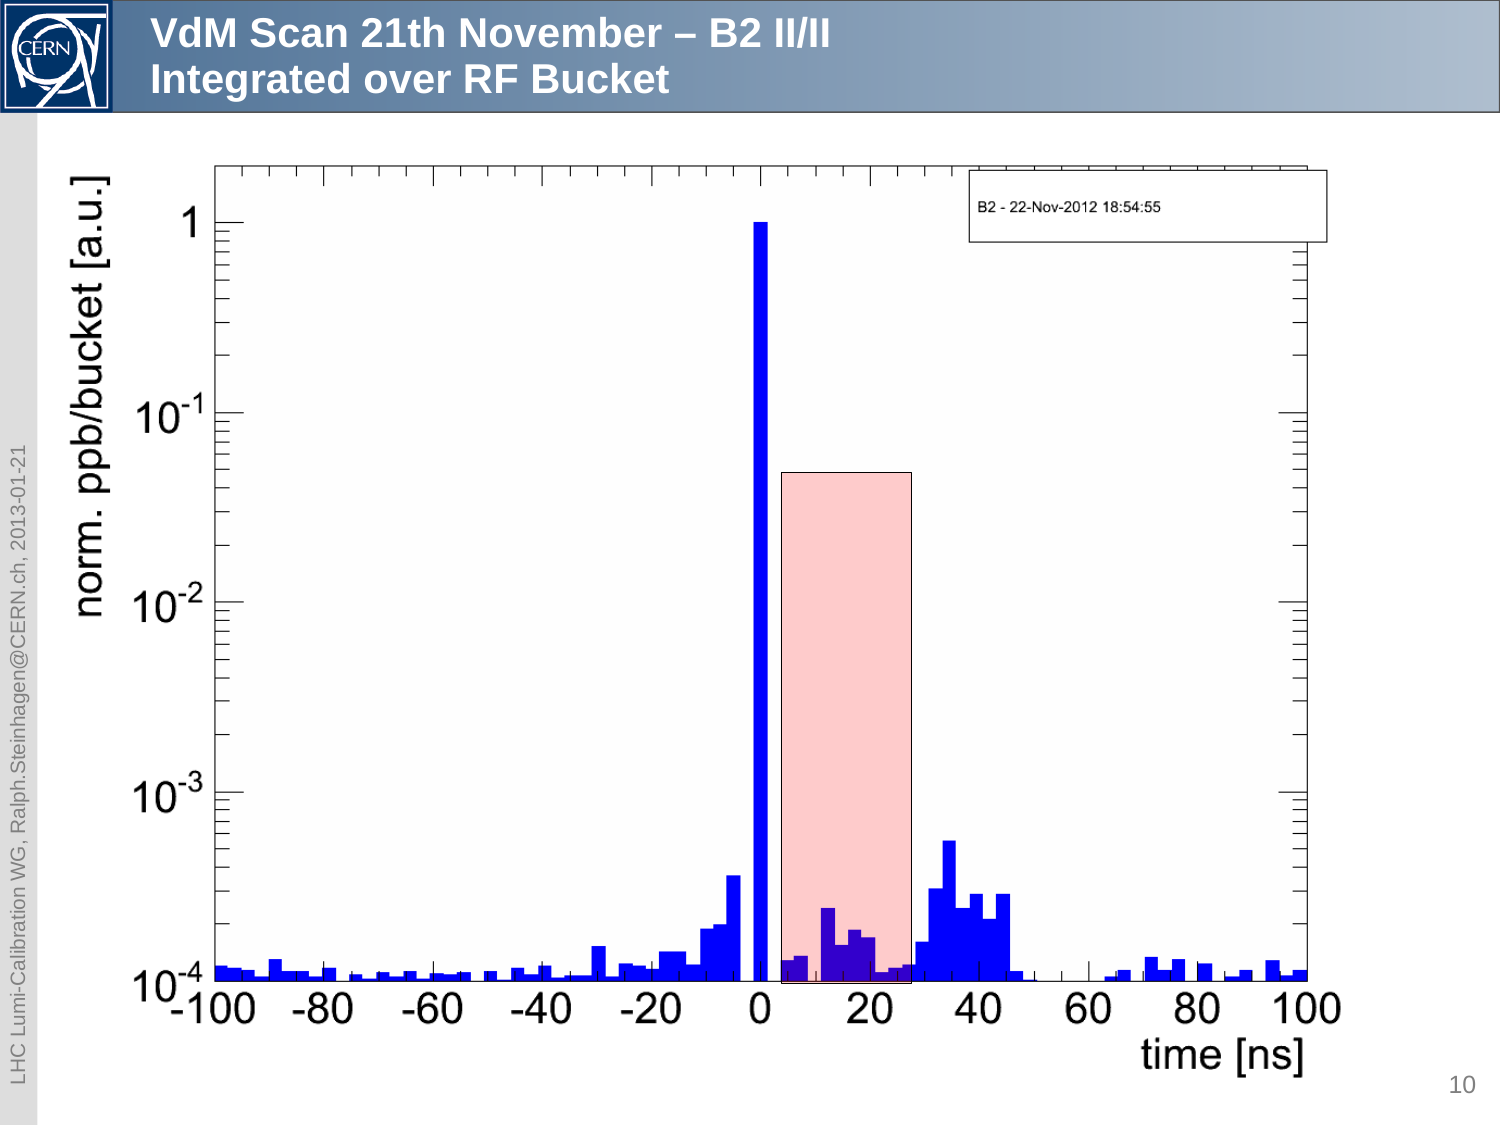

# VdM Scan 21th November – B2 II/II Integrated over RF Bucket